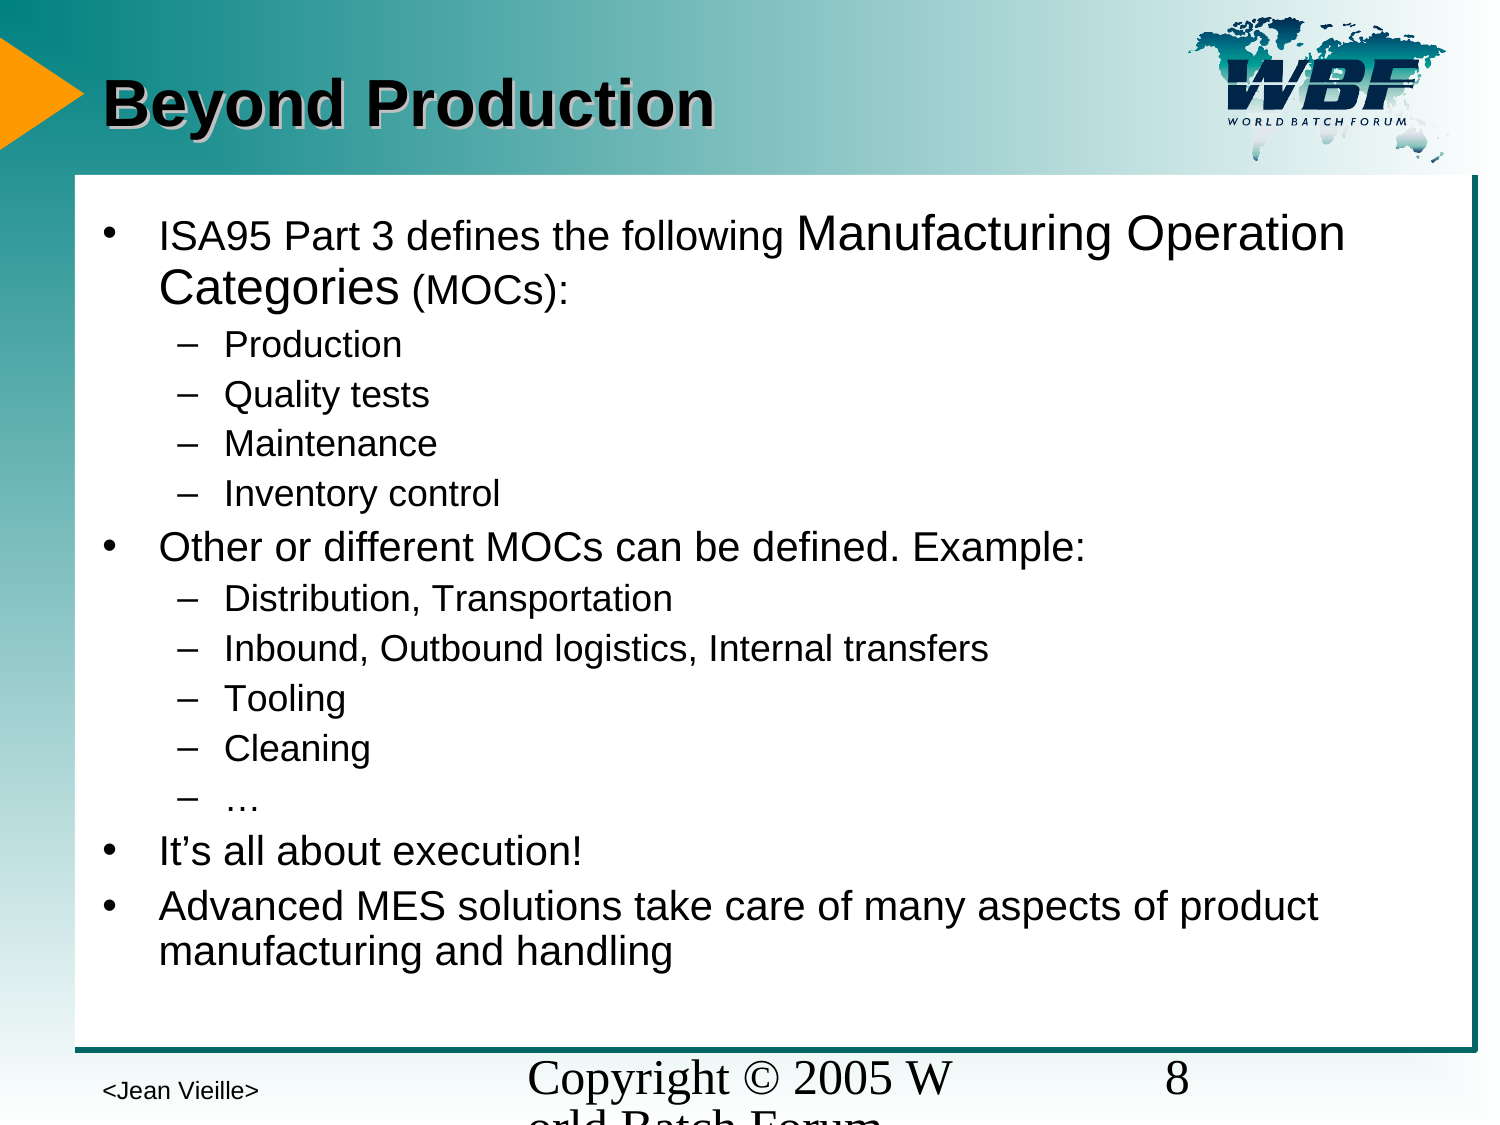

# Beyond Production
ISA95 Part 3 defines the following Manufacturing Operation Categories (MOCs):
Production
Quality tests
Maintenance
Inventory control
Other or different MOCs can be defined. Example:
Distribution, Transportation
Inbound, Outbound logistics, Internal transfers
Tooling
Cleaning
…
It’s all about execution!
Advanced MES solutions take care of many aspects of product manufacturing and handling
Copyright © 2005 World Batch Forum
8